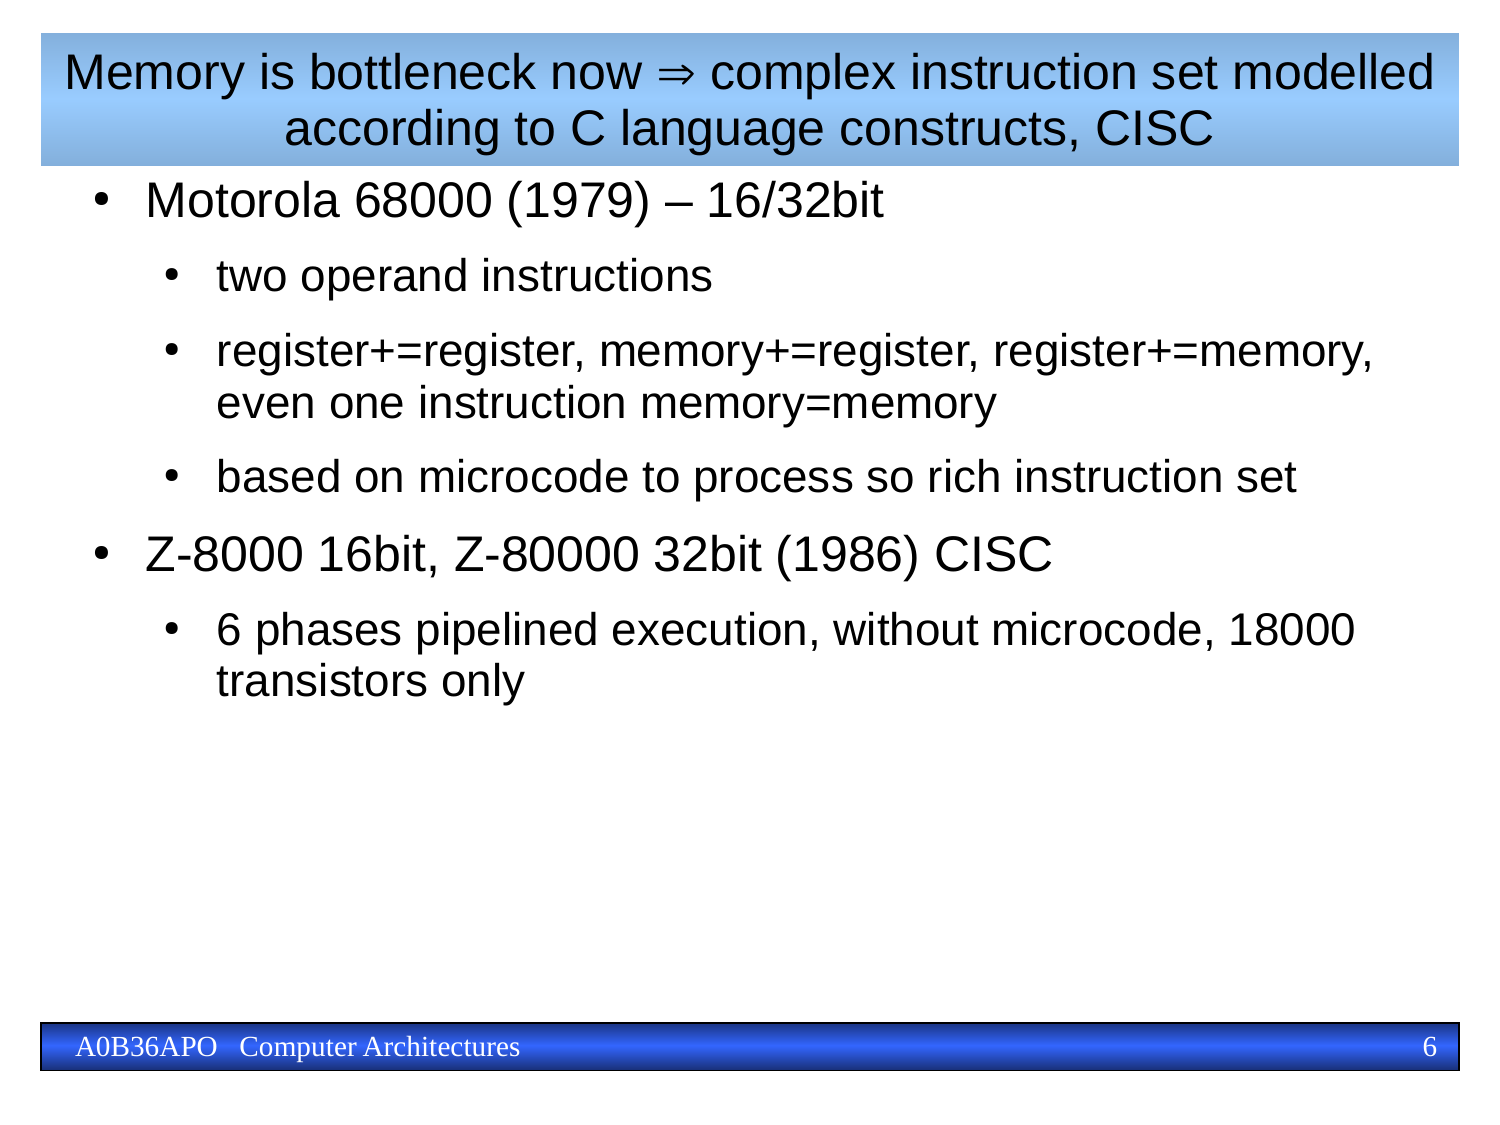

# Memory is bottleneck now ⇒ complex instruction set modelled according to C language constructs, CISC
Motorola 68000 (1979) – 16/32bit
two operand instructions
register+=register, memory+=register, register+=memory, even one instruction memory=memory
based on microcode to process so rich instruction set
Z-8000 16bit, Z-80000 32bit (1986) CISC
6 phases pipelined execution, without microcode, 18000 transistors only
A0B36APO Computer Architectures
6